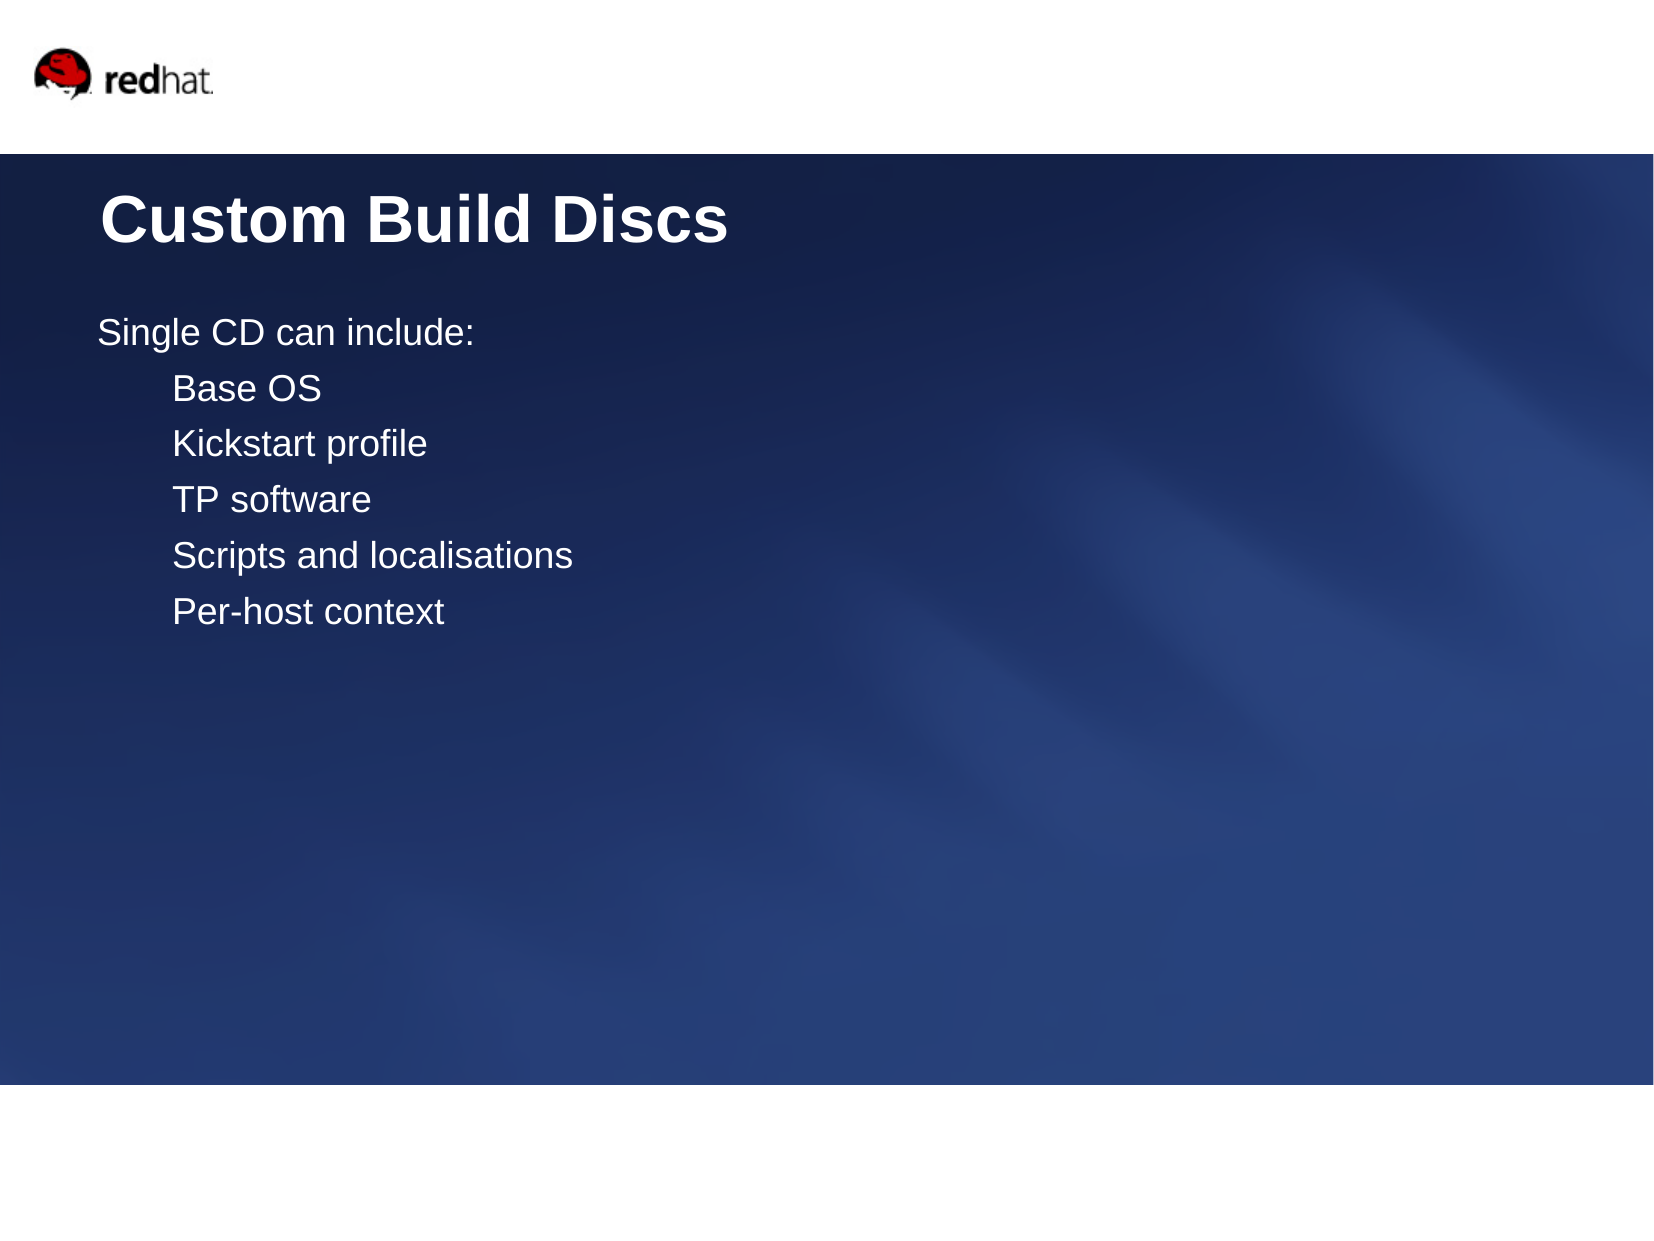

# Custom Build Discs
Single CD can include:
Base OS
Kickstart profile
TP software
Scripts and localisations
Per-host context